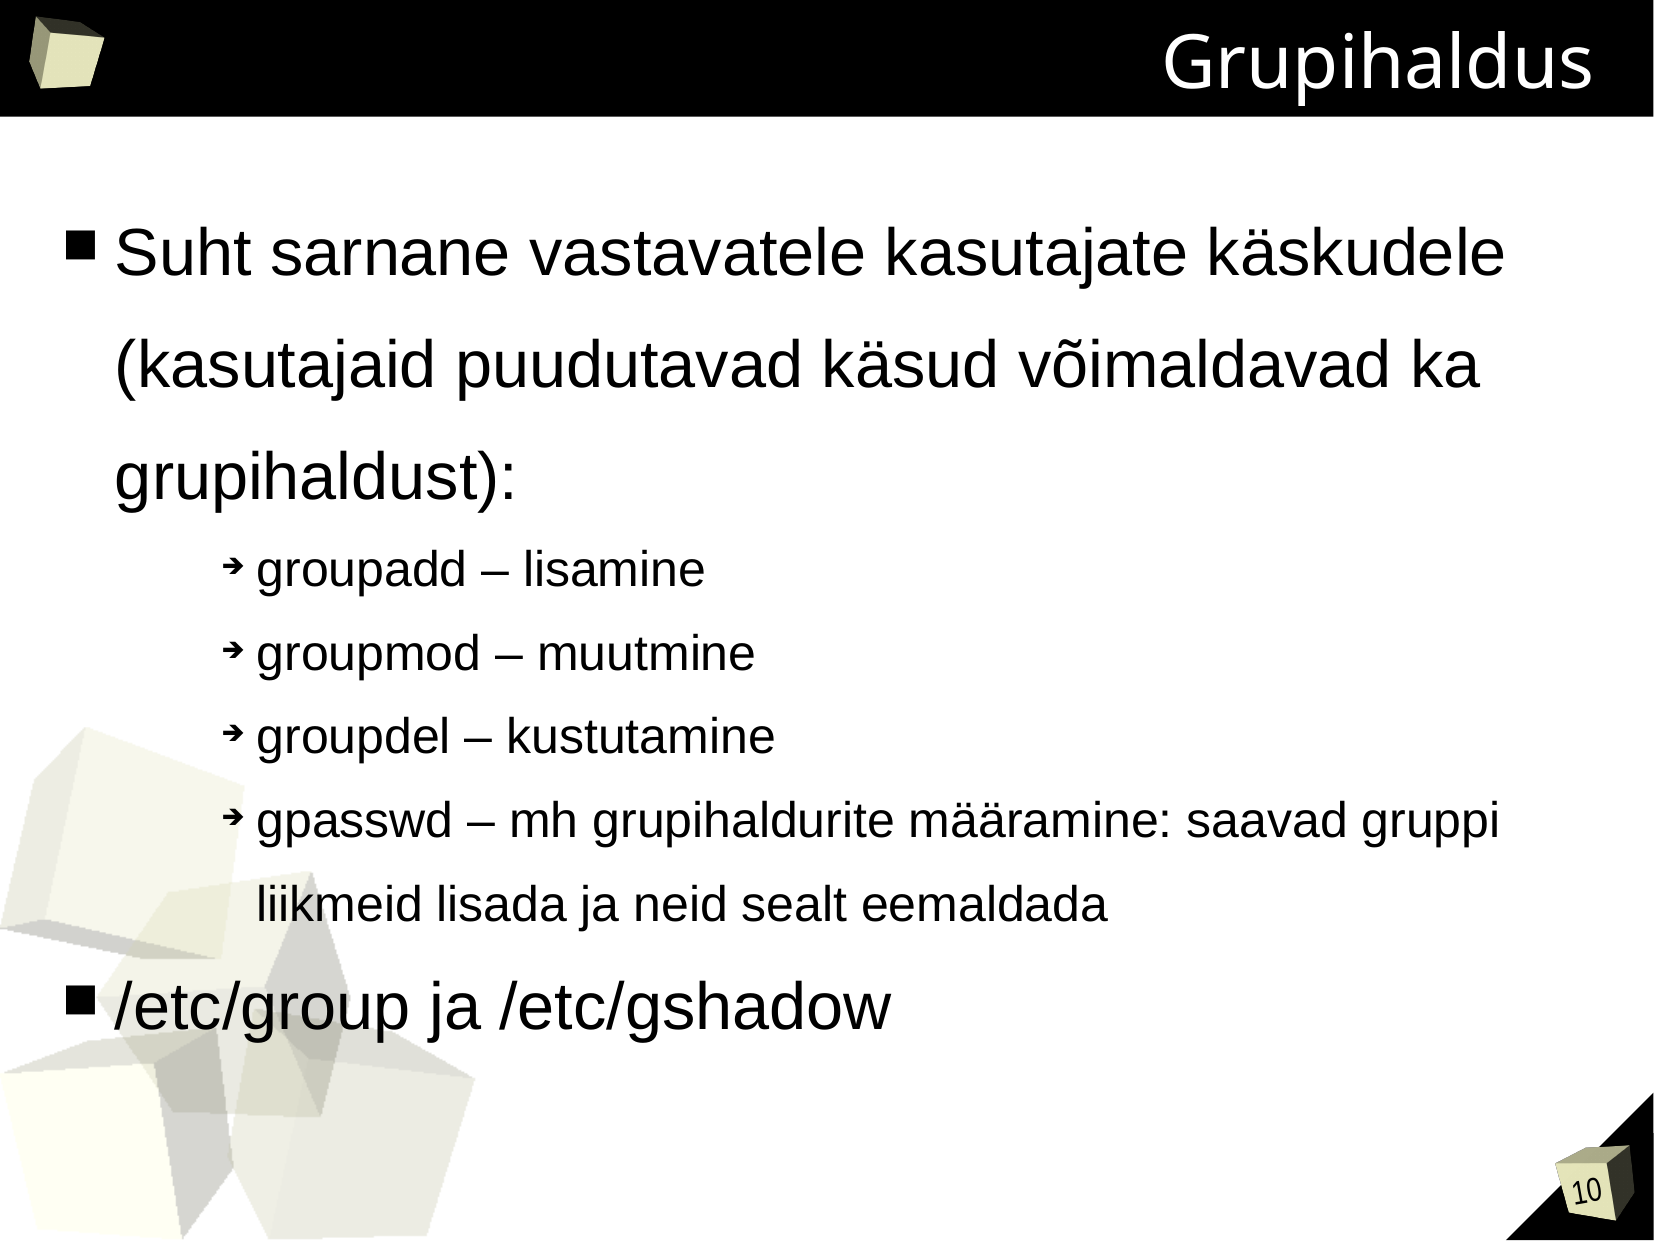

# Grupihaldus
Suht sarnane vastavatele kasutajate käskudele (kasutajaid puudutavad käsud võimaldavad ka grupihaldust):
groupadd – lisamine
groupmod – muutmine
groupdel – kustutamine
gpasswd – mh grupihaldurite määramine: saavad gruppi liikmeid lisada ja neid sealt eemaldada
/etc/group ja /etc/gshadow